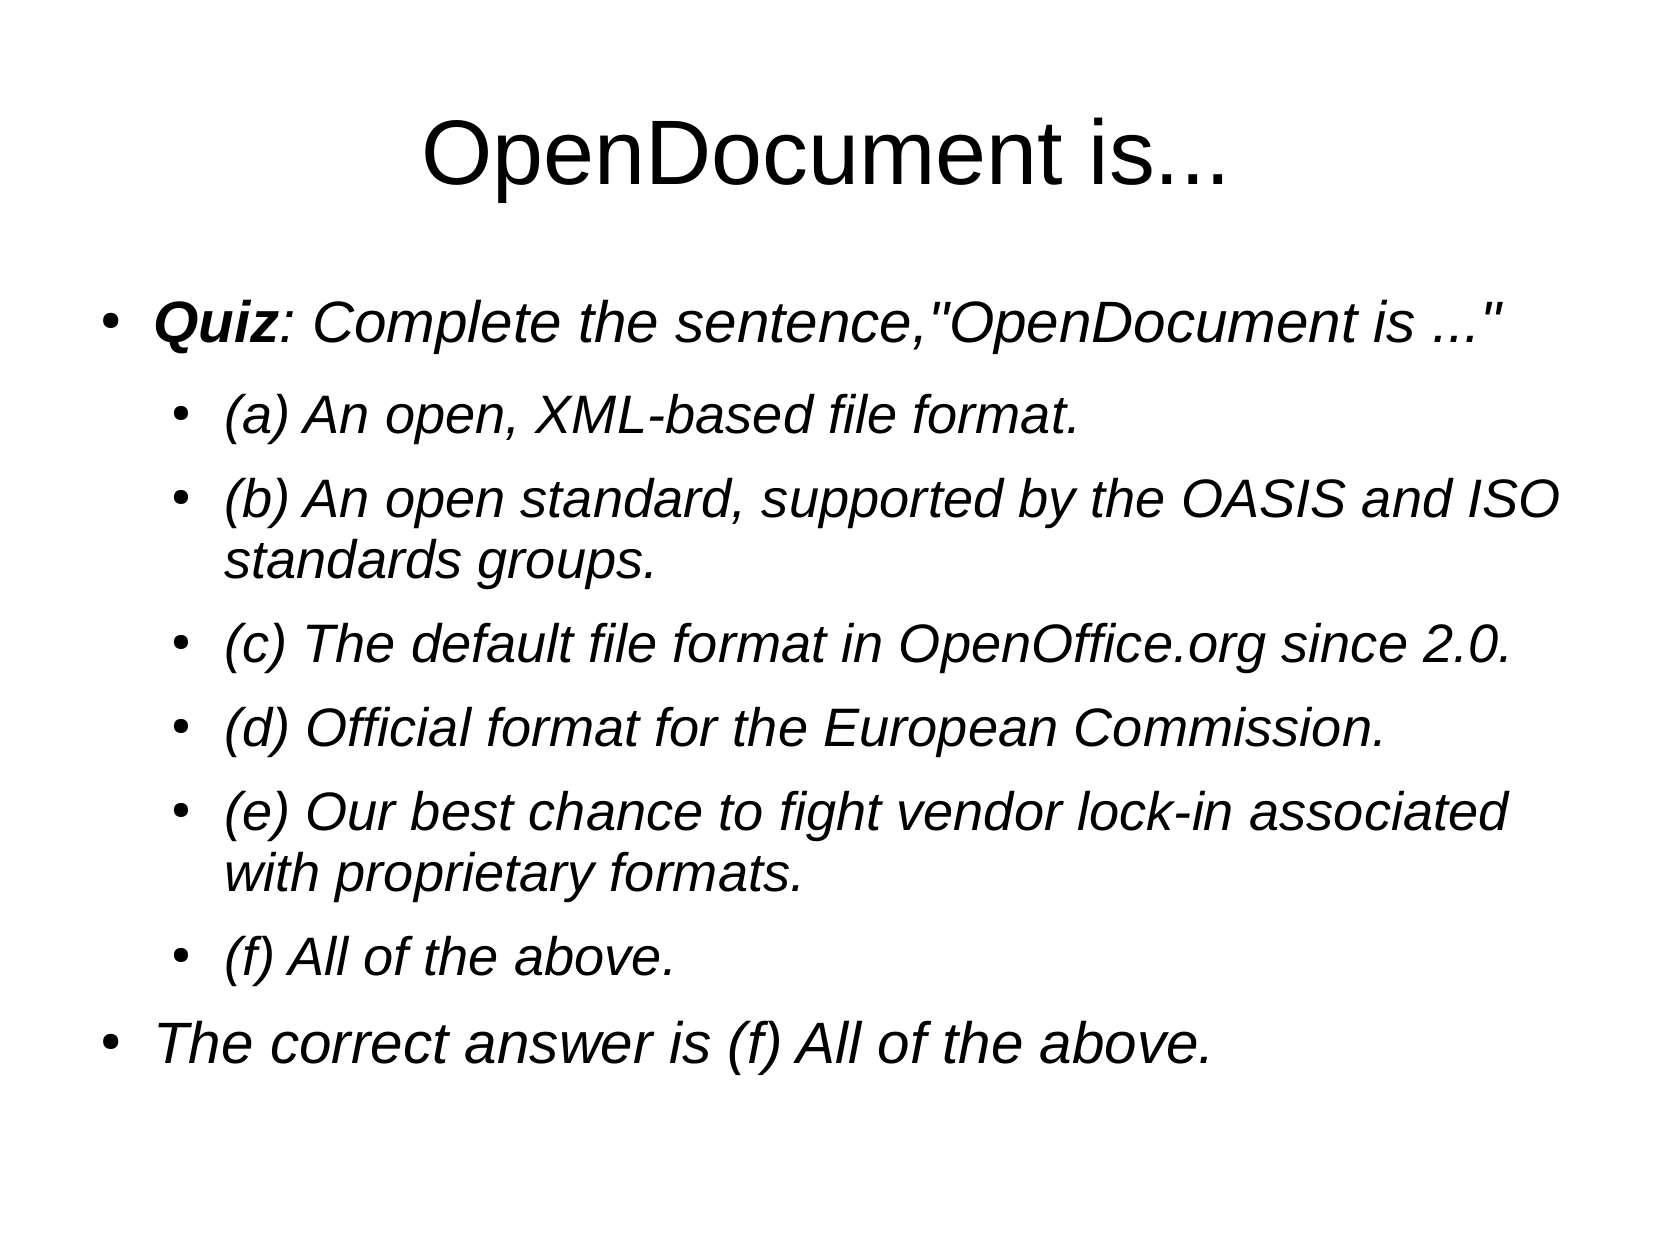

# OpenDocument is...
Quiz: Complete the sentence,"OpenDocument is ..."
(a) An open, XML-based file format.
(b) An open standard, supported by the OASIS and ISO standards groups.
(c) The default file format in OpenOffice.org since 2.0.
(d) Official format for the European Commission.
(e) Our best chance to fight vendor lock-in associated with proprietary formats.
(f) All of the above.
The correct answer is (f) All of the above.